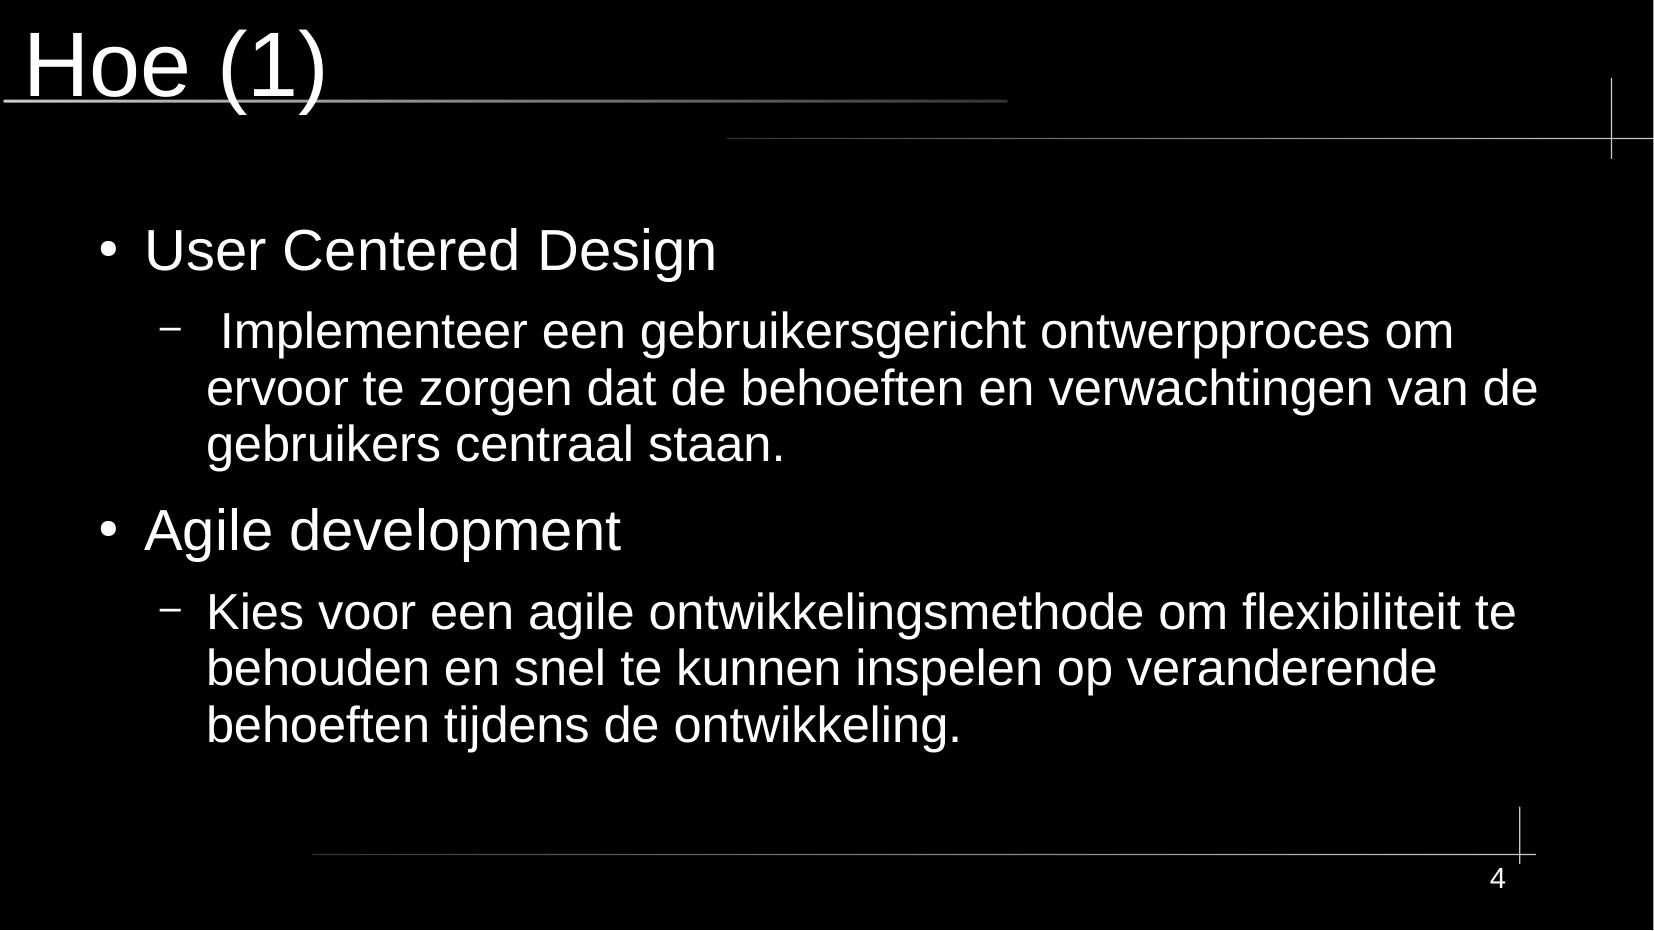

# Hoe (1)
User Centered Design
 Implementeer een gebruikersgericht ontwerpproces om ervoor te zorgen dat de behoeften en verwachtingen van de gebruikers centraal staan.
Agile development
Kies voor een agile ontwikkelingsmethode om flexibiliteit te behouden en snel te kunnen inspelen op veranderende behoeften tijdens de ontwikkeling.
4